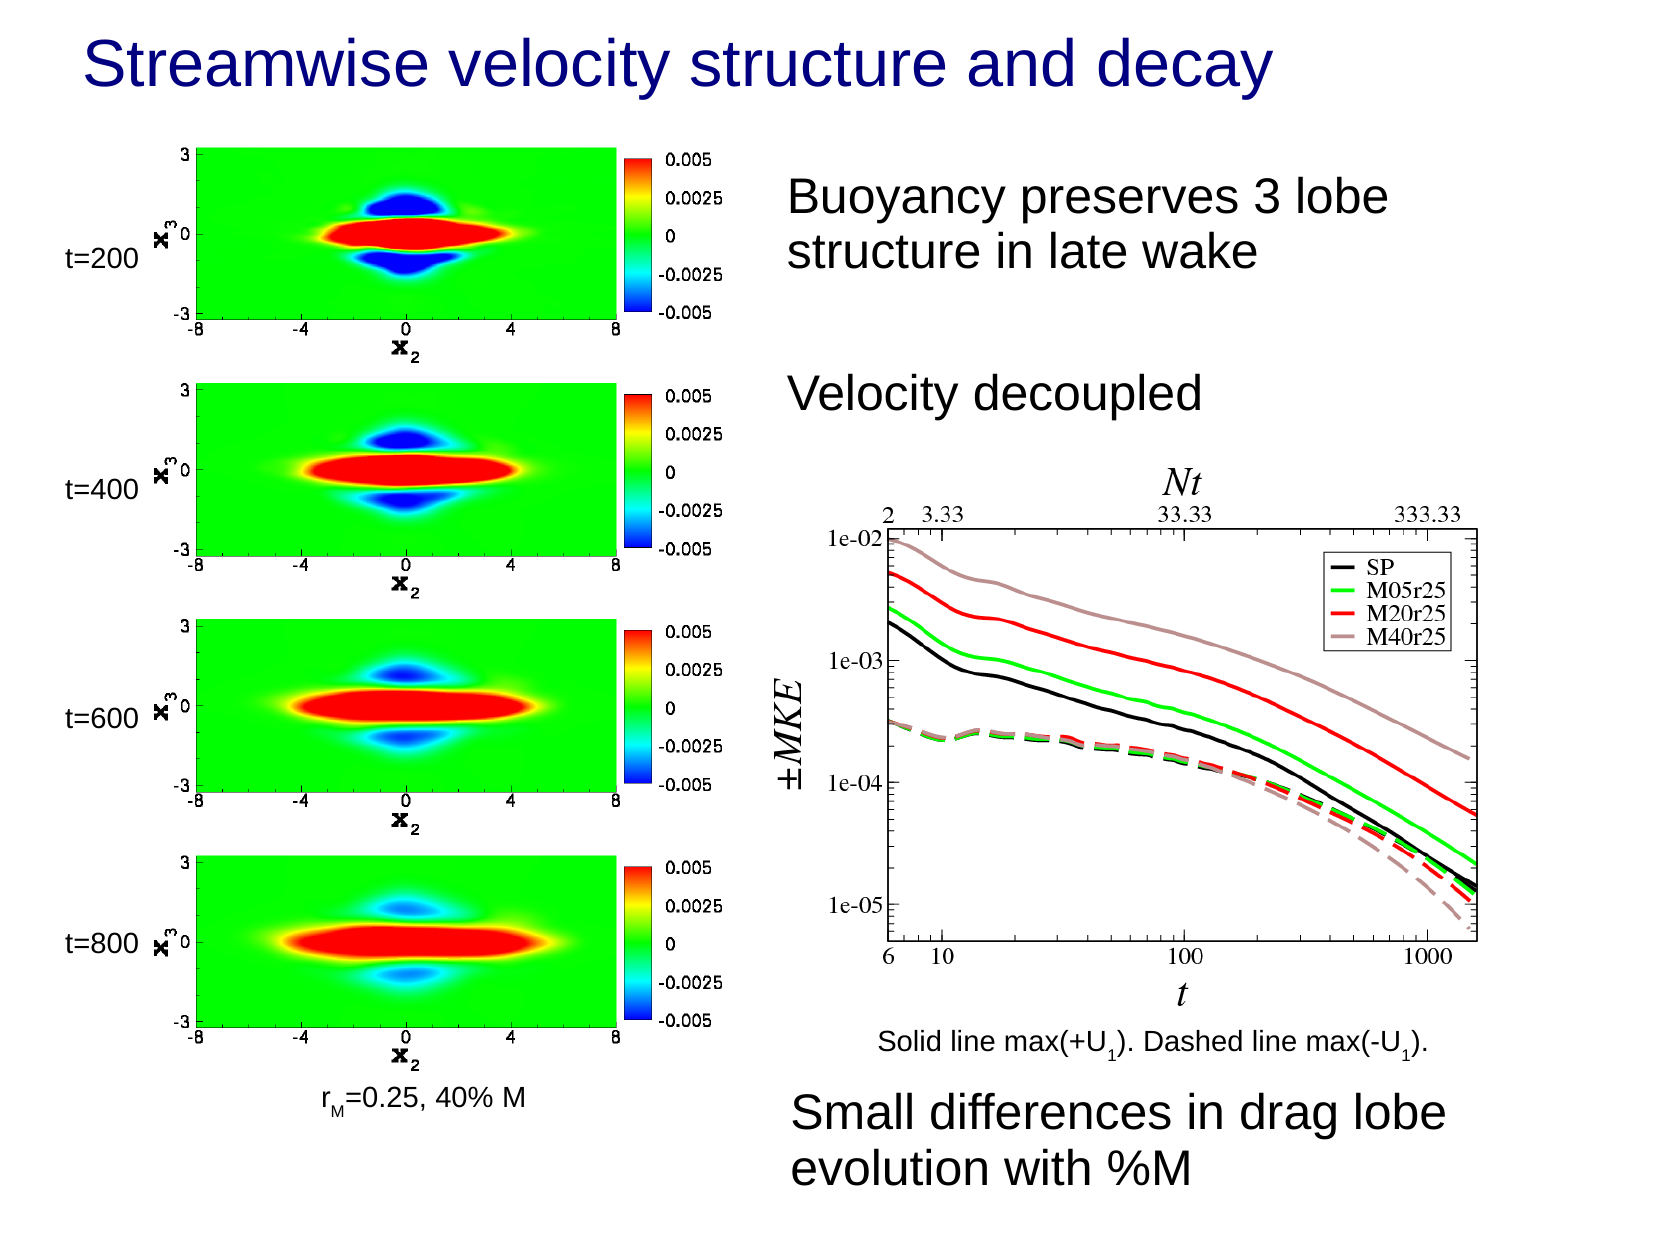

# Streamwise velocity structure and decay
Buoyancy preserves 3 lobe structure in late wake
Velocity decoupled
t=200
t=400
t=600
t=800
Solid line max(+U1). Dashed line max(-U1).
rM=0.25, 40% M
Small differences in drag lobe evolution with %M